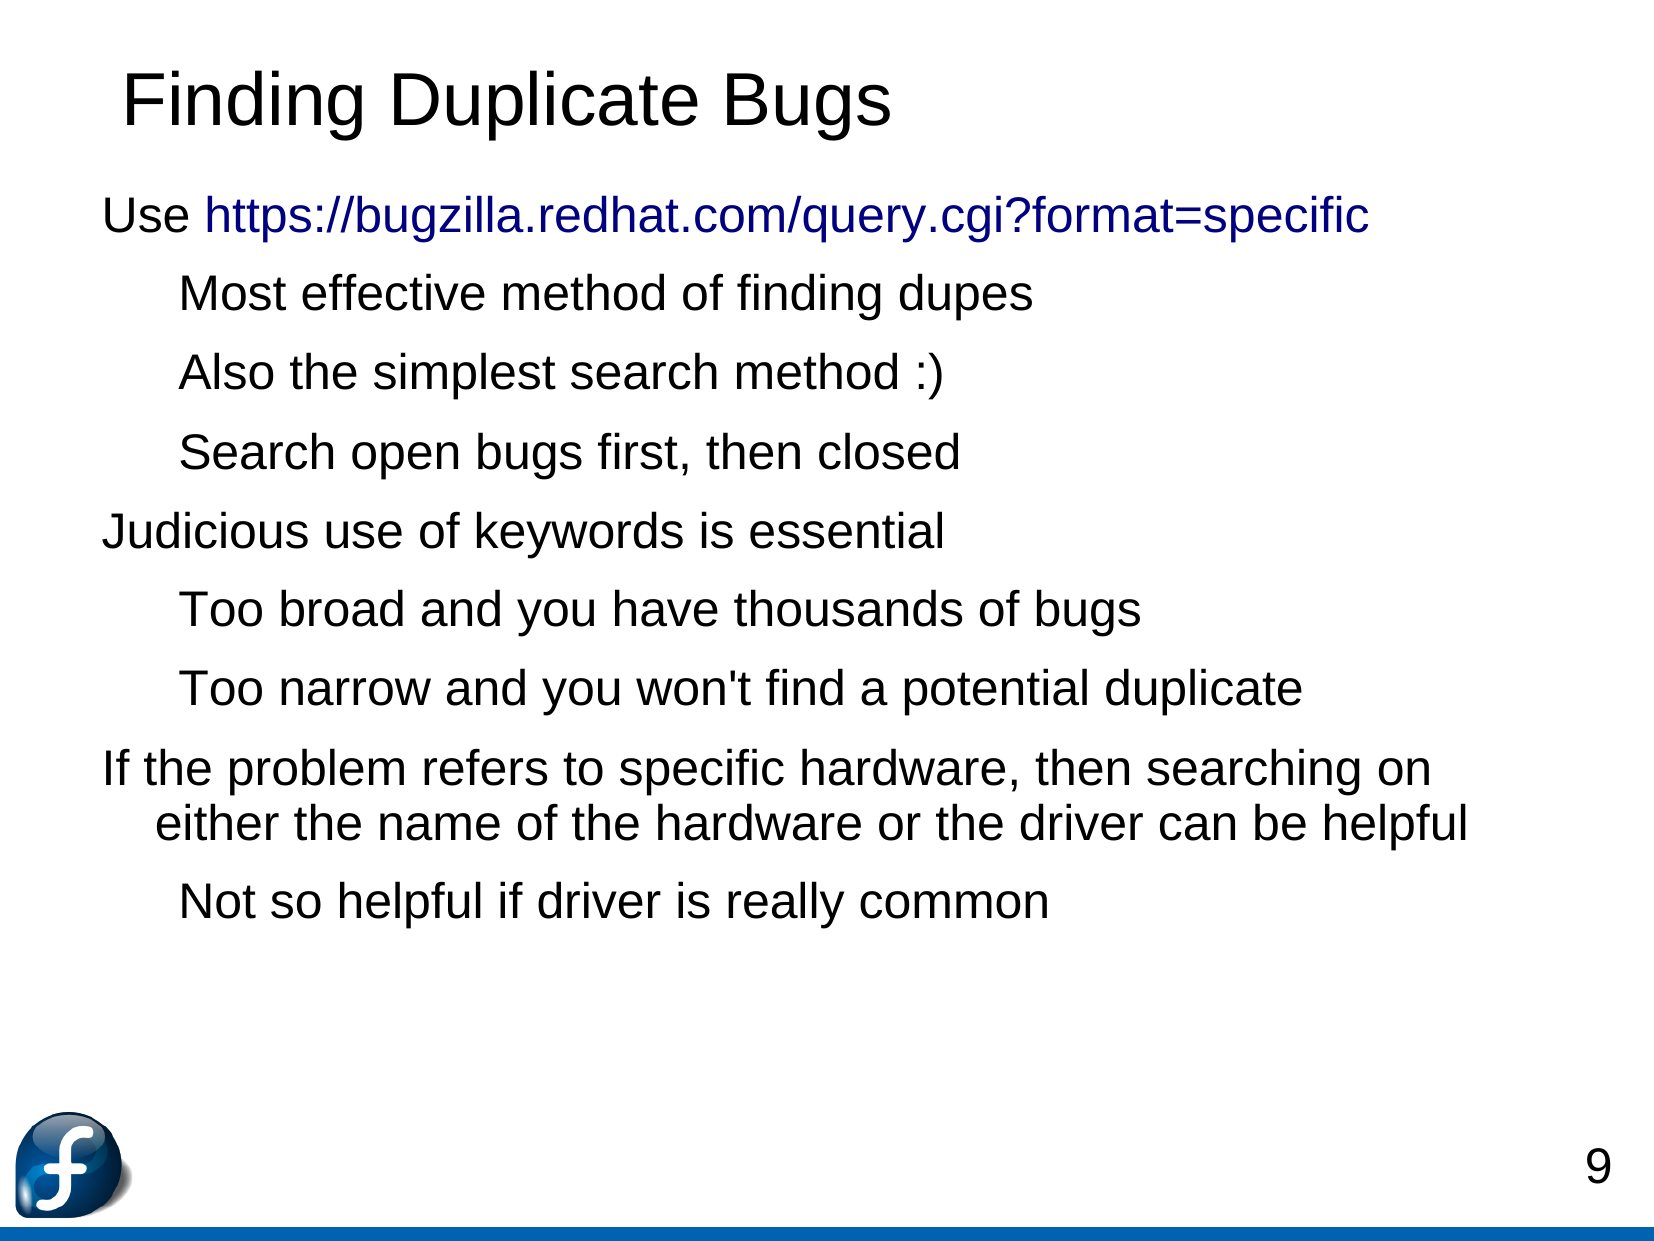

# Finding Duplicate Bugs
Use https://bugzilla.redhat.com/query.cgi?format=specific
Most effective method of finding dupes
Also the simplest search method :)
Search open bugs first, then closed
Judicious use of keywords is essential
Too broad and you have thousands of bugs
Too narrow and you won't find a potential duplicate
If the problem refers to specific hardware, then searching on either the name of the hardware or the driver can be helpful
Not so helpful if driver is really common